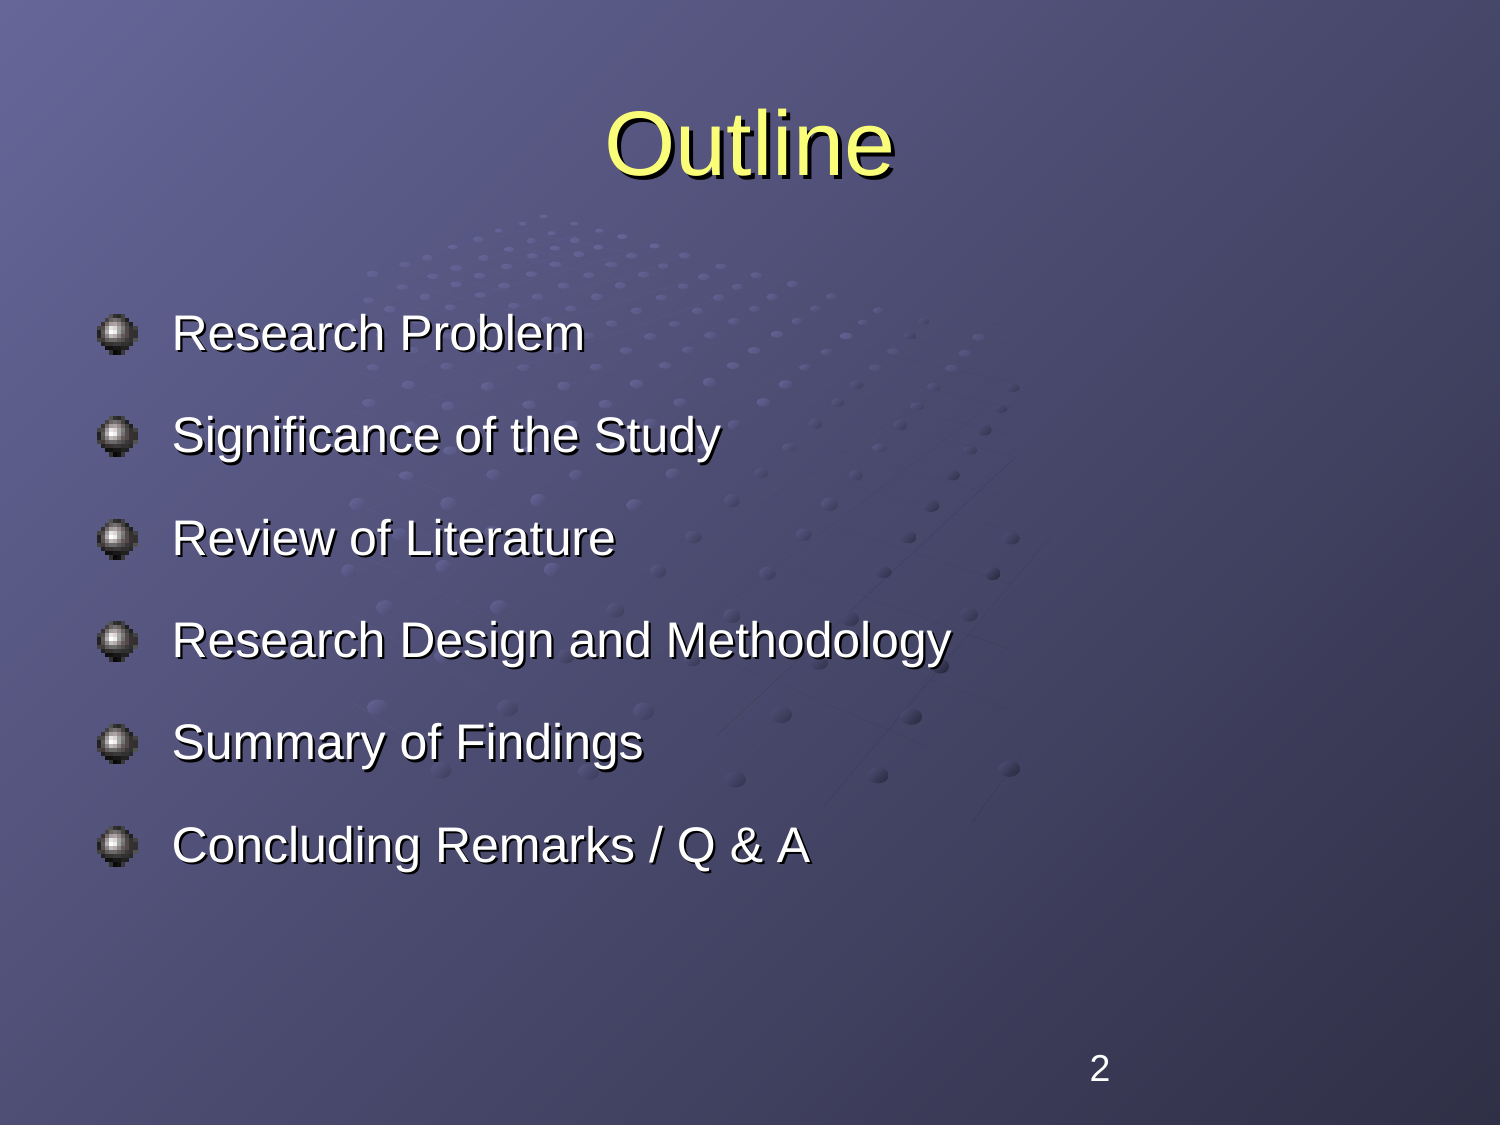

# Outline
 Research Problem
 Significance of the Study
 Review of Literature
 Research Design and Methodology
 Summary of Findings
 Concluding Remarks / Q & A
2